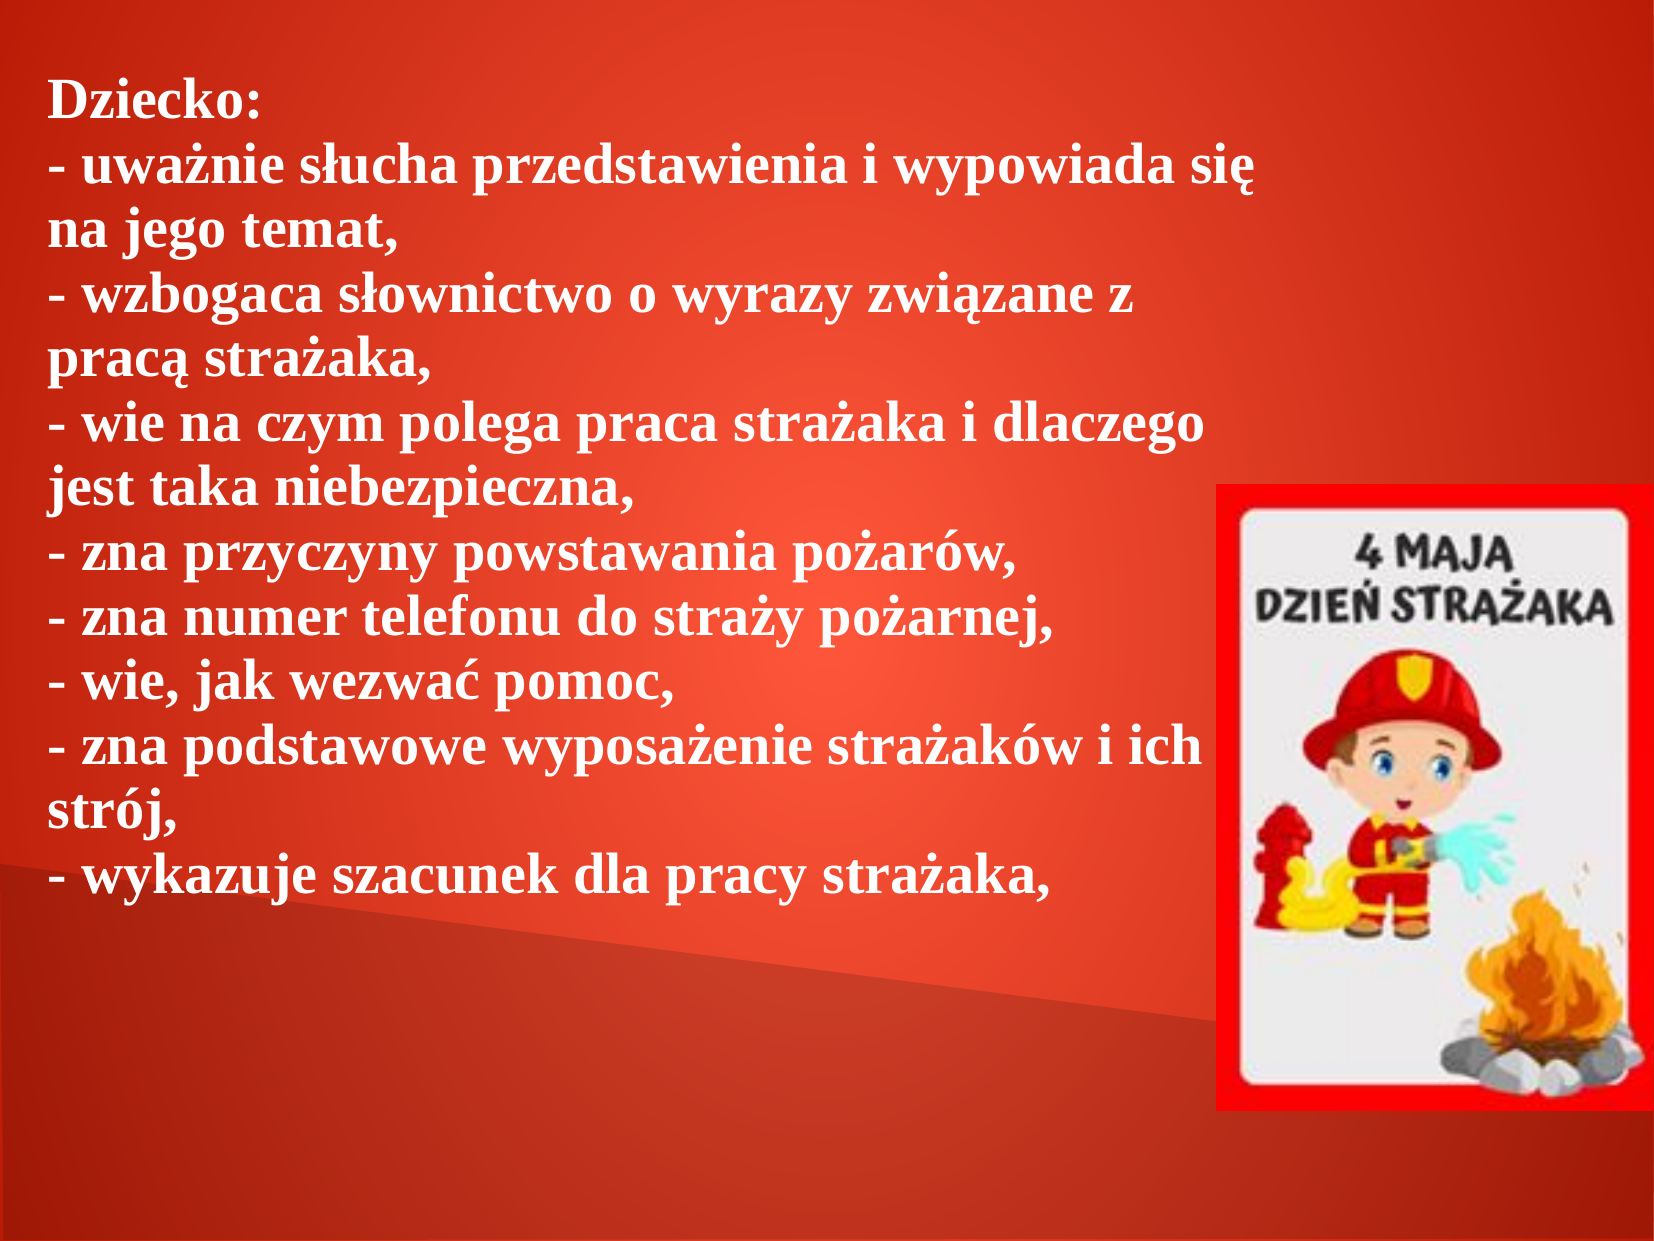

# Dziecko: - uważnie słucha przedstawienia i wypowiada się na jego temat, - wzbogaca słownictwo o wyrazy związane z pracą strażaka, - wie na czym polega praca strażaka i dlaczego jest taka niebezpieczna, - zna przyczyny powstawania pożarów, - zna numer telefonu do straży pożarnej, - wie, jak wezwać pomoc, - zna podstawowe wyposażenie strażaków i ich strój, - wykazuje szacunek dla pracy strażaka,